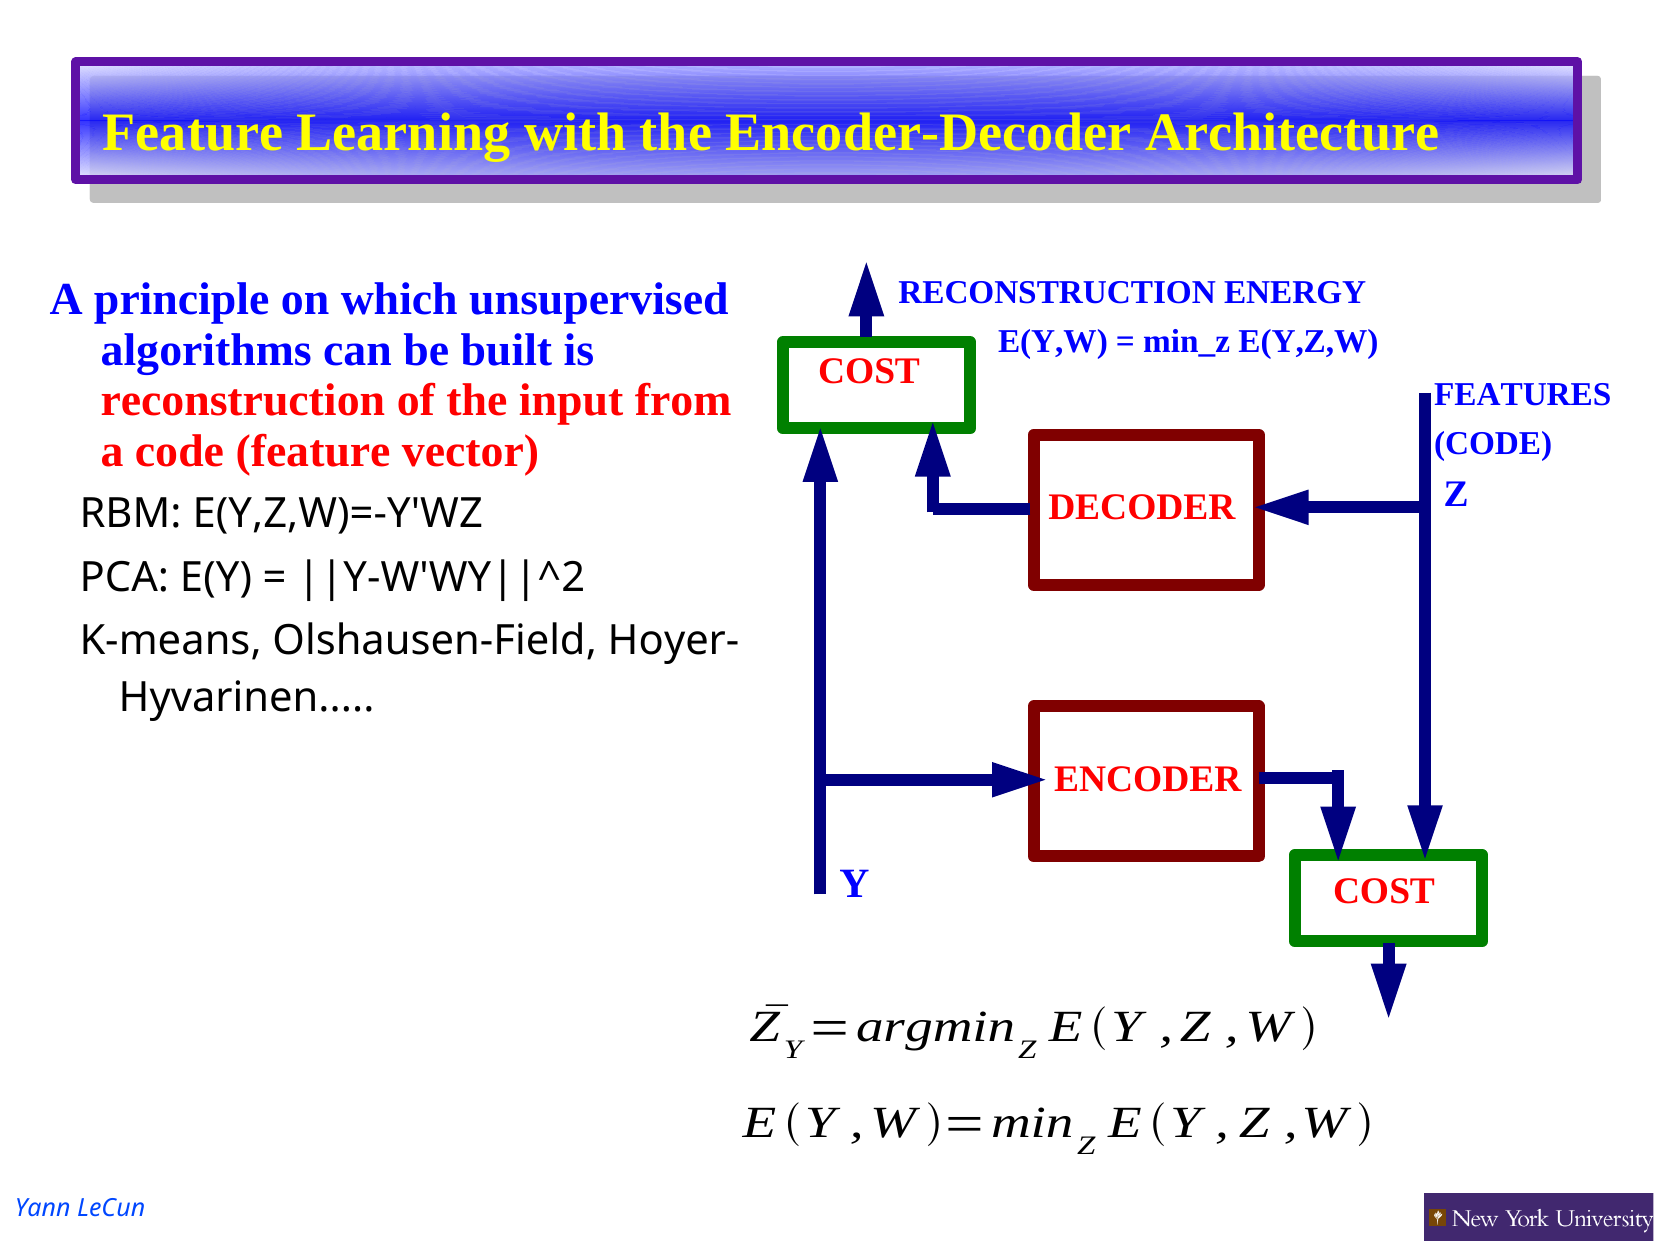

# Feature Learning with the Encoder-Decoder Architecture
RECONSTRUCTION ENERGY
	 E(Y,W) = min_z E(Y,Z,W)
A principle on which unsupervised algorithms can be built is reconstruction of the input from a code (feature vector)
RBM: E(Y,Z,W)=-Y'WZ
PCA: E(Y) = ||Y-W'WY||^2
K-means, Olshausen-Field, Hoyer-Hyvarinen.....
COST
FEATURES
(CODE)
 Z
DECODER
ENCODER
Y
COST